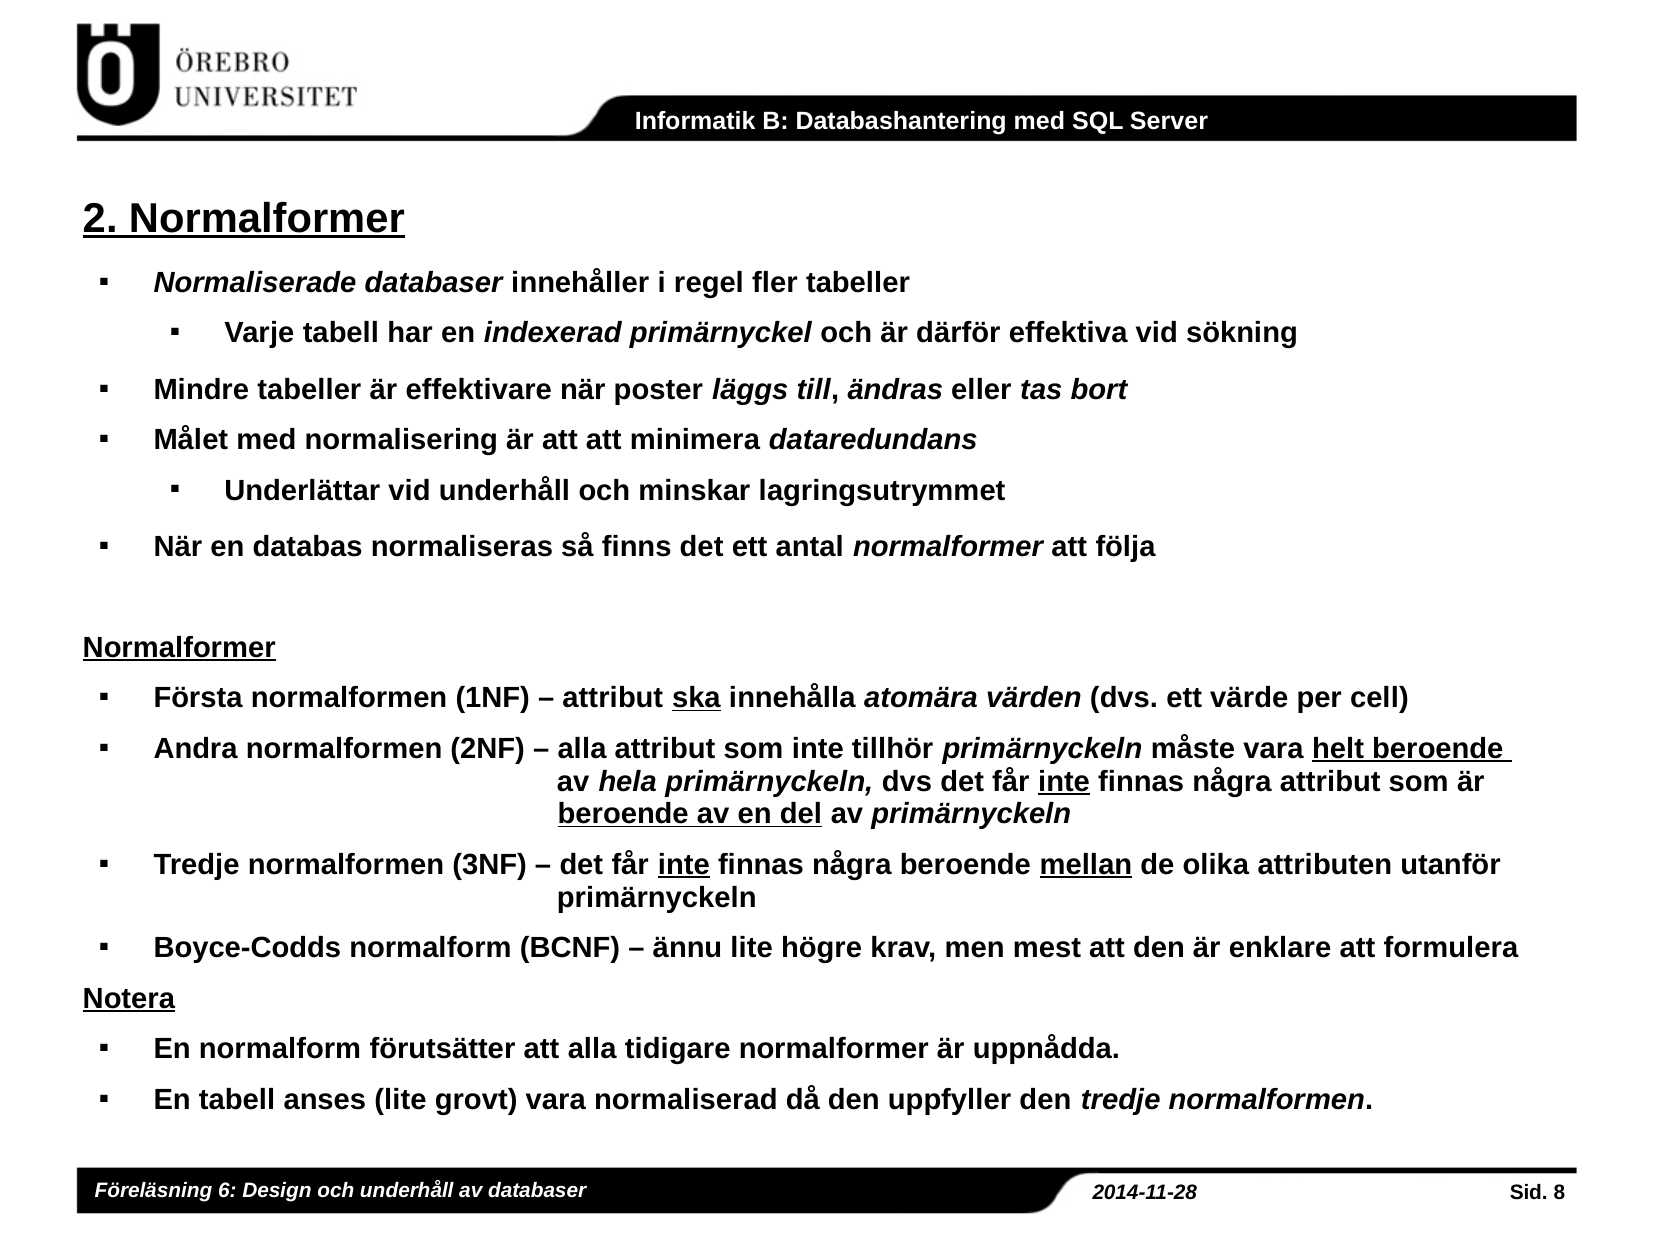

# 2. Normalformer
Normaliserade databaser innehåller i regel fler tabeller
Varje tabell har en indexerad primärnyckel och är därför effektiva vid sökning
Mindre tabeller är effektivare när poster läggs till, ändras eller tas bort
Målet med normalisering är att att minimera dataredundans
Underlättar vid underhåll och minskar lagringsutrymmet
När en databas normaliseras så finns det ett antal normalformer att följa
Normalformer
Första normalformen (1NF) – attribut ska innehålla atomära värden (dvs. ett värde per cell)
Andra normalformen (2NF) – alla attribut som inte tillhör primärnyckeln måste vara helt beroende
 av hela primärnyckeln, dvs det får inte finnas några attribut som är 	 beroende av en del av primärnyckeln
Tredje normalformen (3NF) – det får inte finnas några beroende mellan de olika attributen utanför primärnyckeln
Boyce-Codds normalform (BCNF) – ännu lite högre krav, men mest att den är enklare att formulera
Notera
En normalform förutsätter att alla tidigare normalformer är uppnådda.
En tabell anses (lite grovt) vara normaliserad då den uppfyller den tredje normalformen.
Föreläsning 6: Design och underhåll av databaser
2014-11-28
8